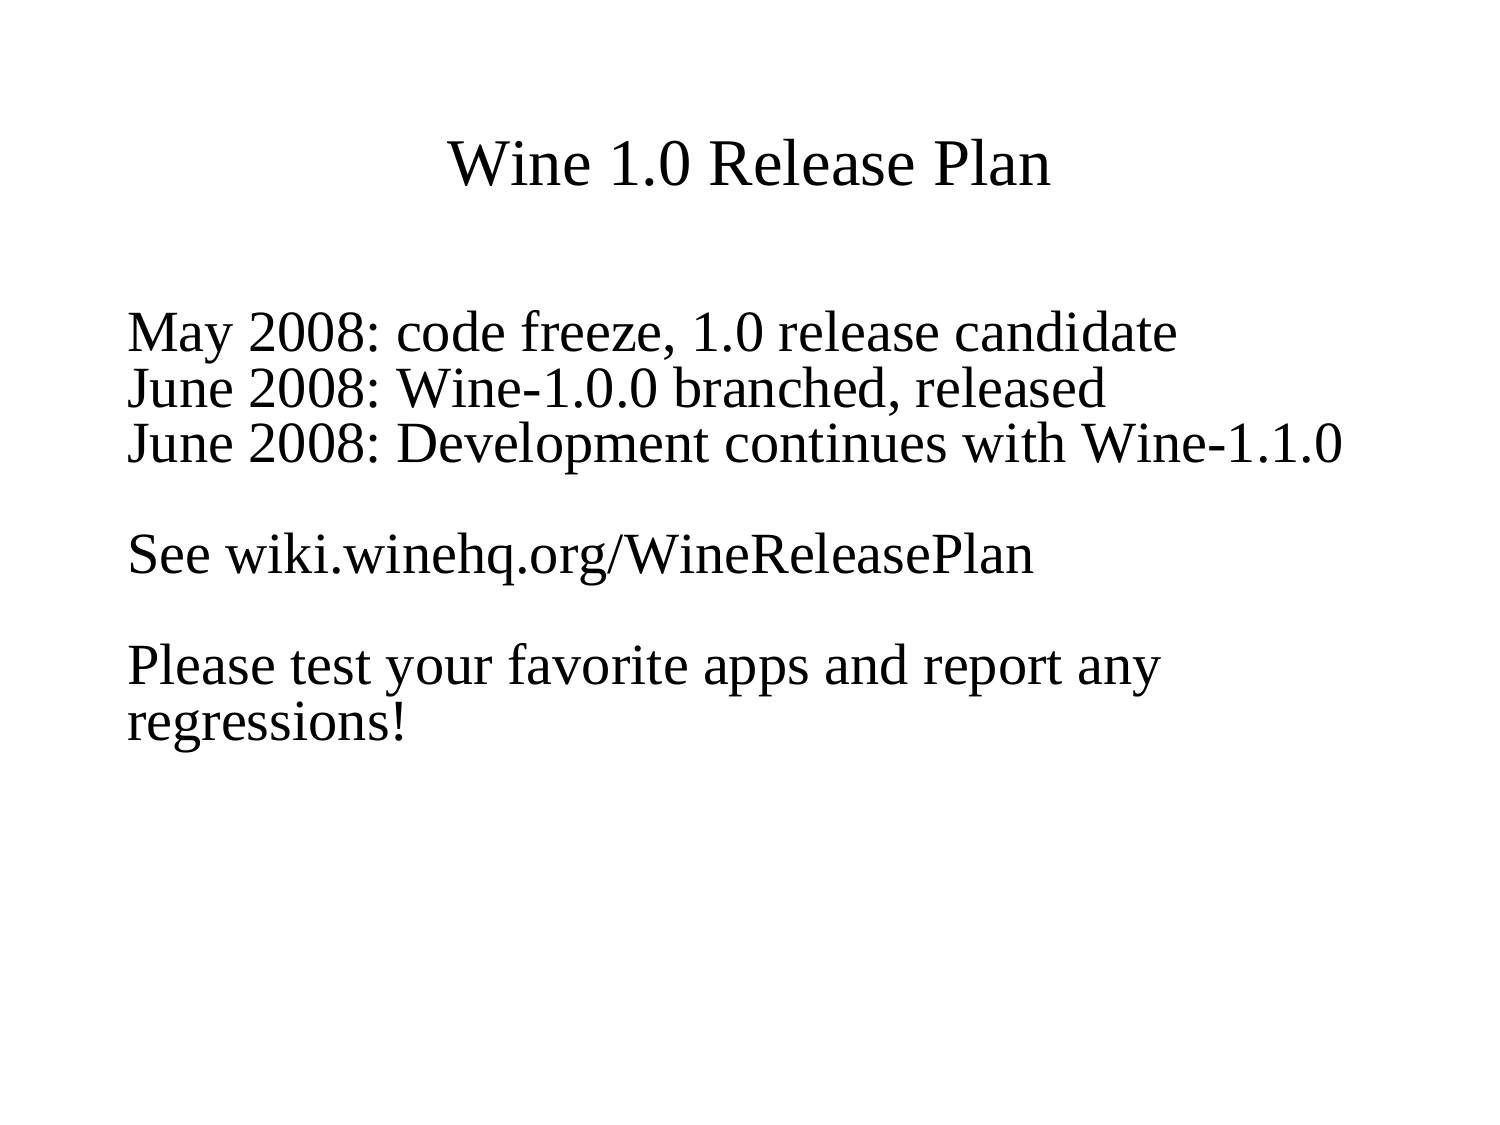

# Wine 1.0 Release Plan
May 2008: code freeze, 1.0 release candidate
June 2008: Wine-1.0.0 branched, released
June 2008: Development continues with Wine-1.1.0
See wiki.winehq.org/WineReleasePlan
Please test your favorite apps and report any regressions!